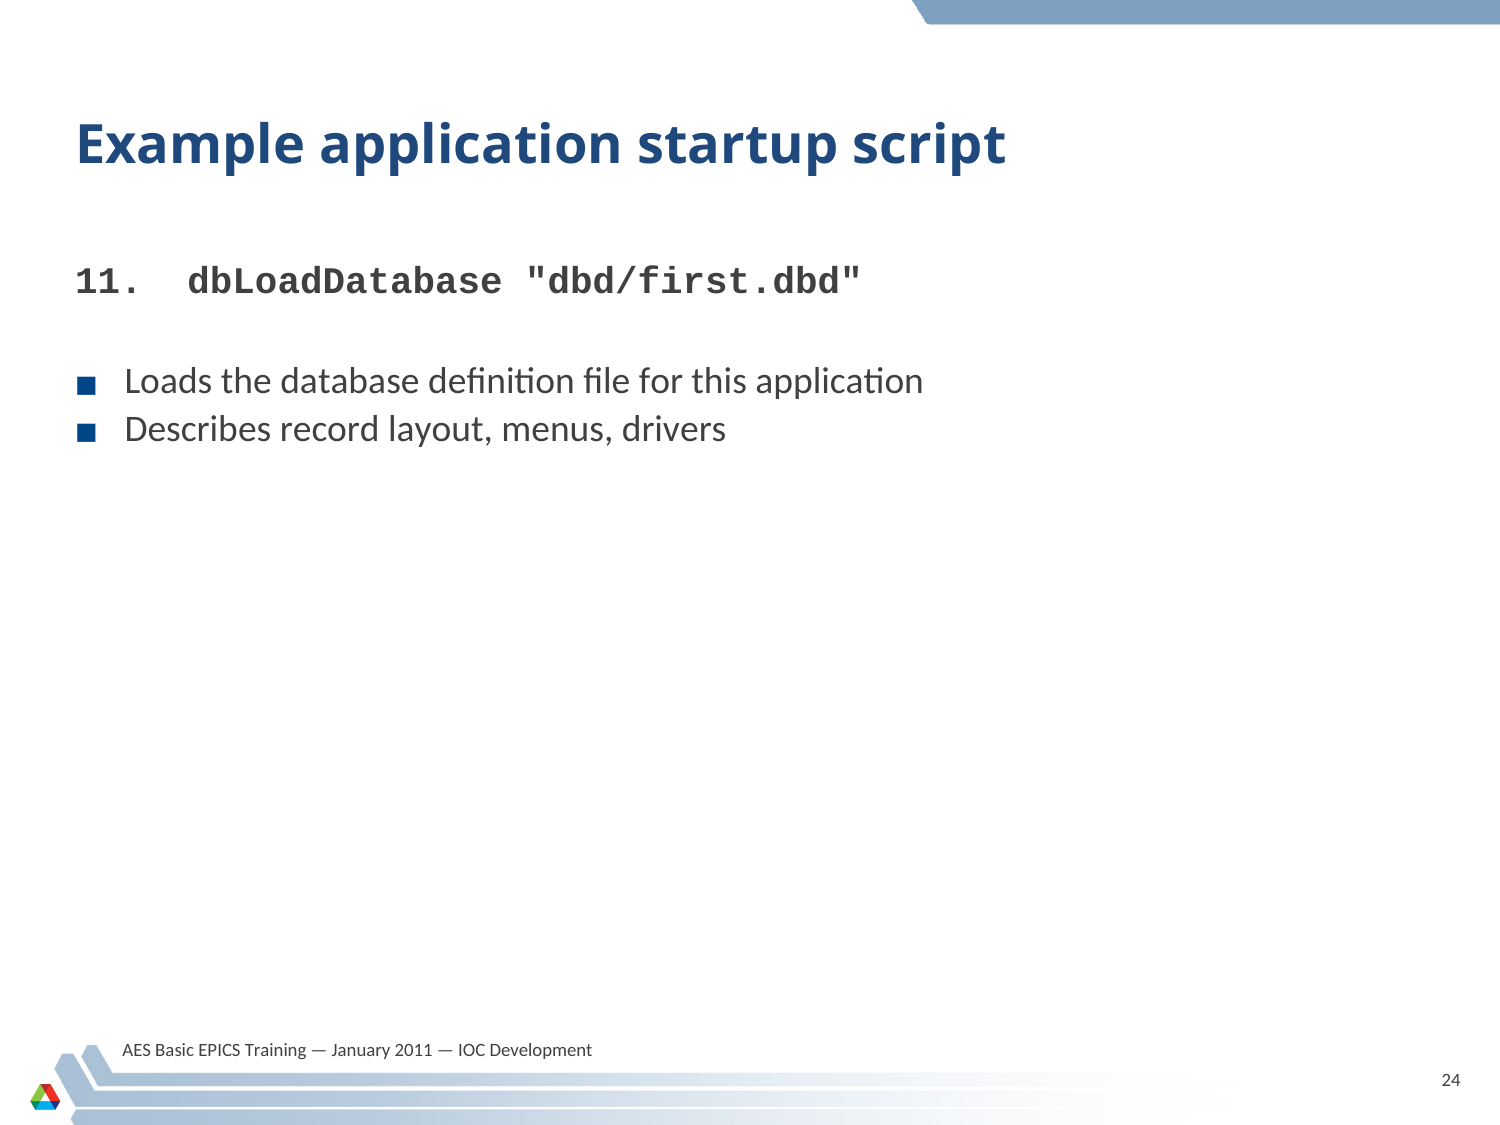

# Example application startup script
11. dbLoadDatabase "dbd/first.dbd"
Loads the database definition file for this application
Describes record layout, menus, drivers
AES Basic EPICS Training — January 2011 — IOC Development
24